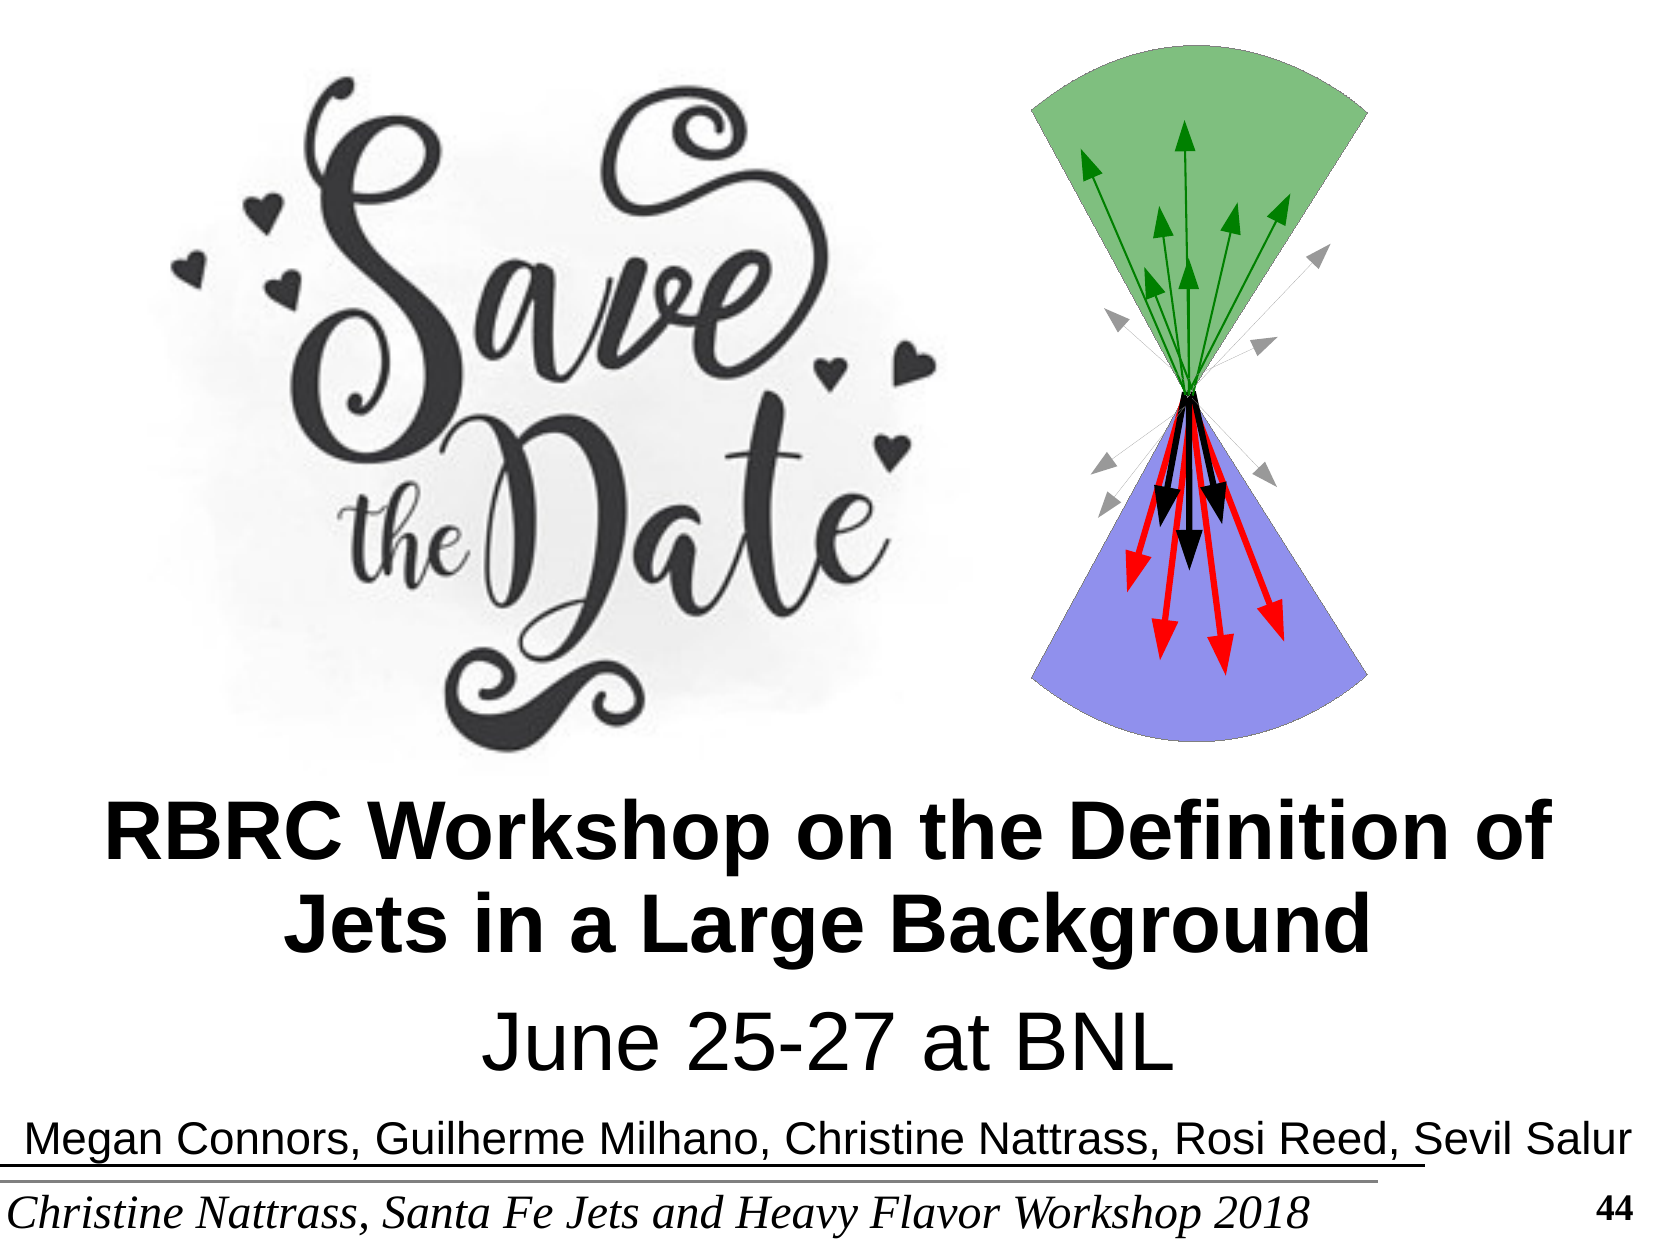

RBRC Workshop on the Definition of Jets in a Large Background
June 25-27 at BNL
Megan Connors, Guilherme Milhano, Christine Nattrass, Rosi Reed, Sevil Salur